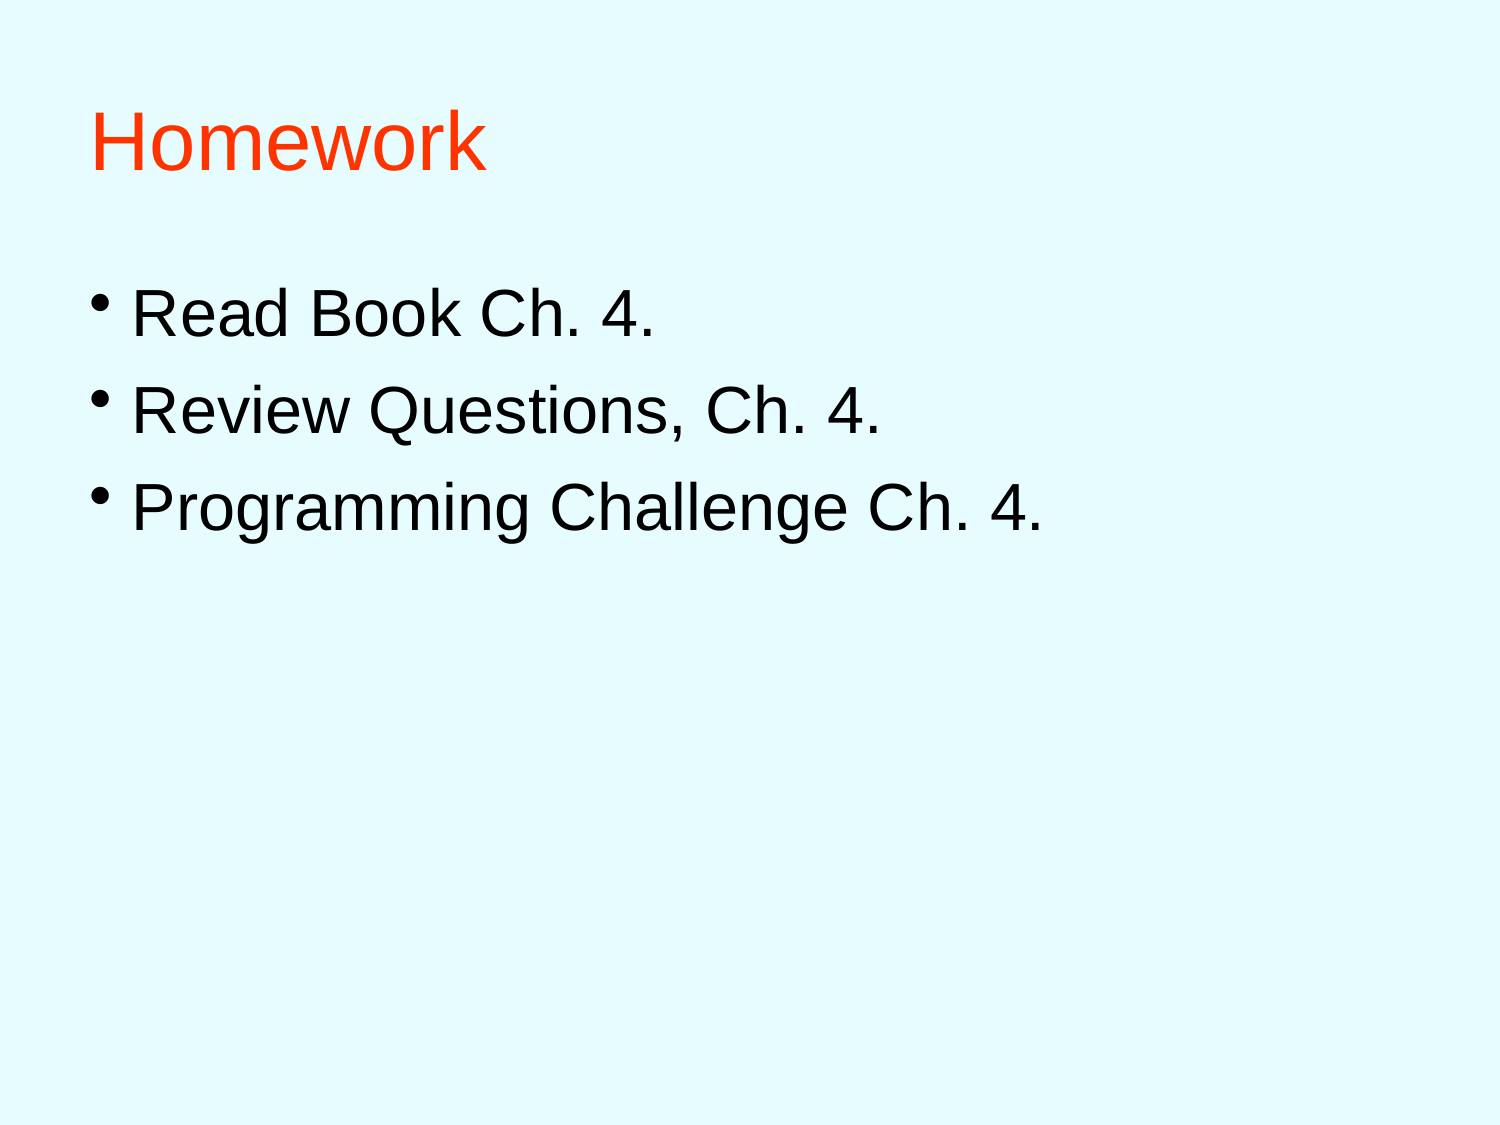

# Homework
 Read Book Ch. 4.
 Review Questions, Ch. 4.
 Programming Challenge Ch. 4.